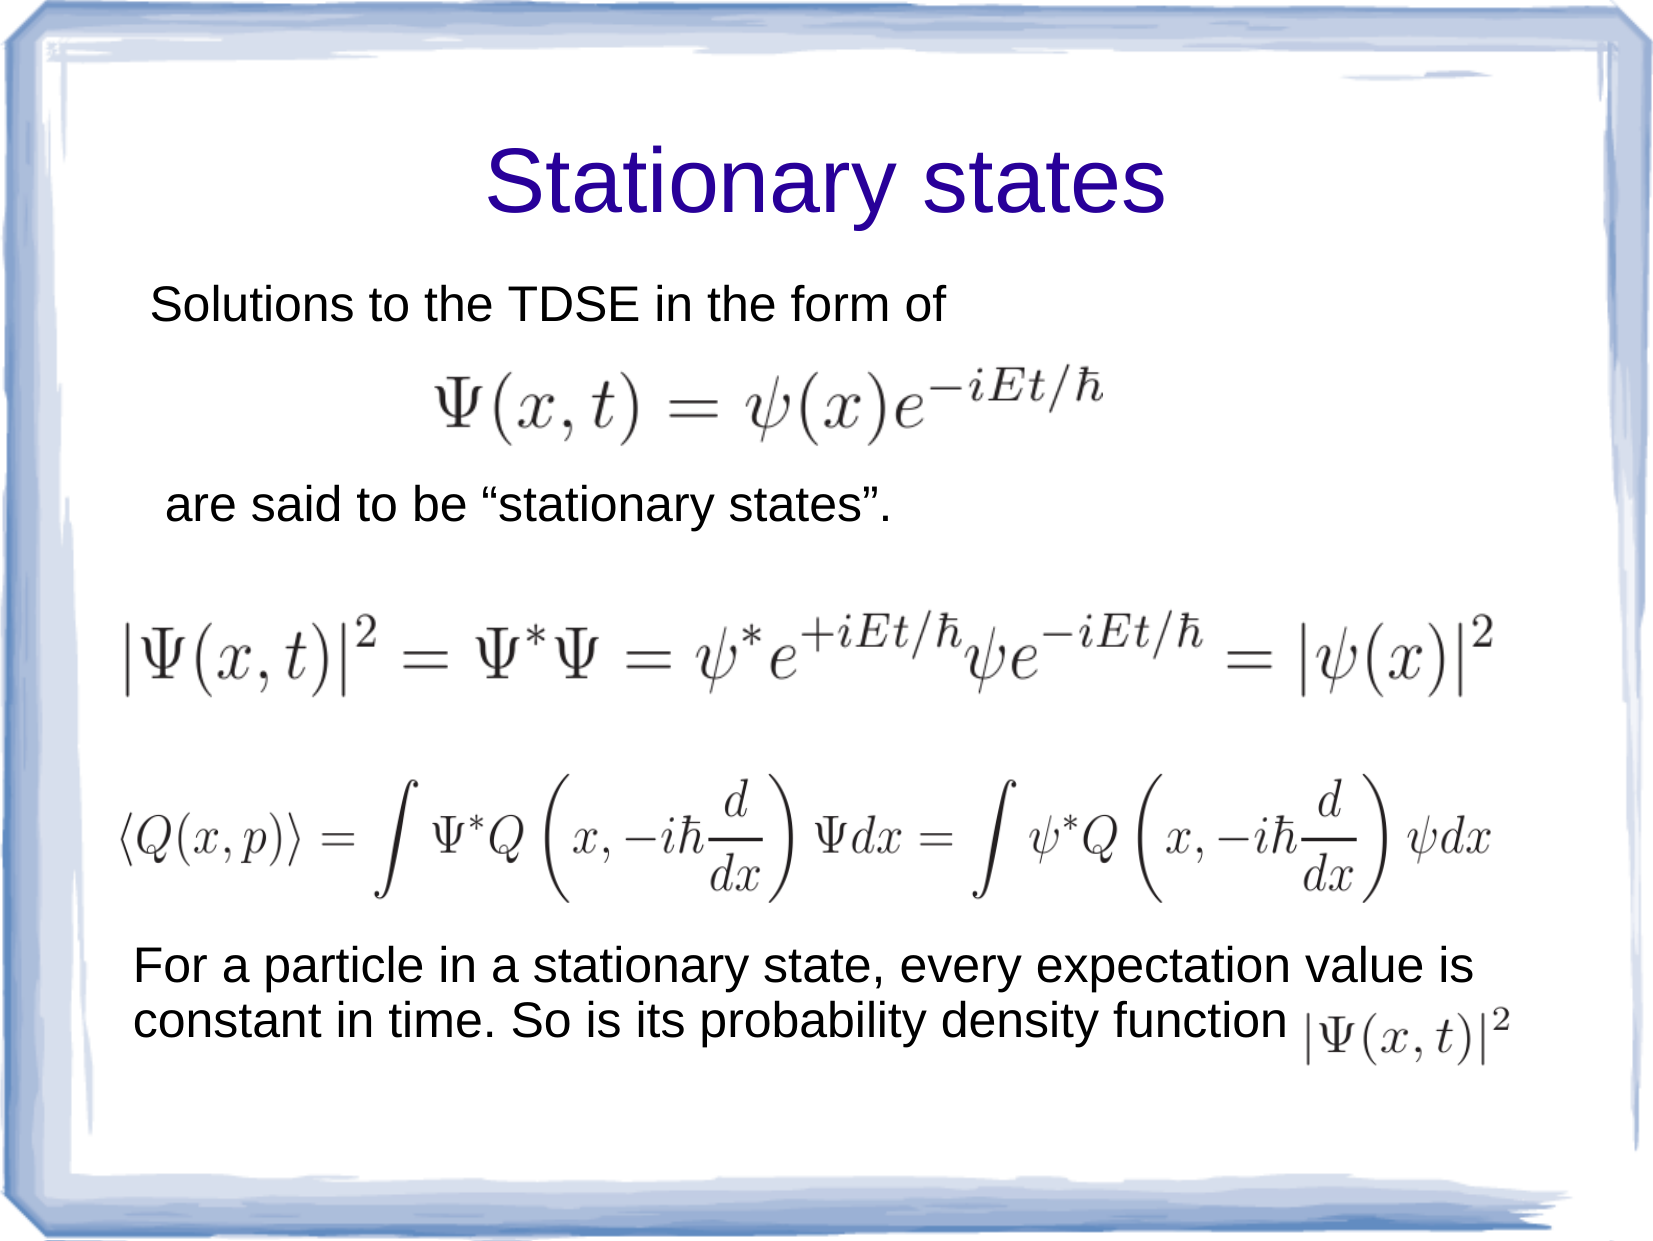

# Stationary states
Solutions to the TDSE in the form of
are said to be “stationary states”.
For a particle in a stationary state, every expectation value is constant in time. So is its probability density function.